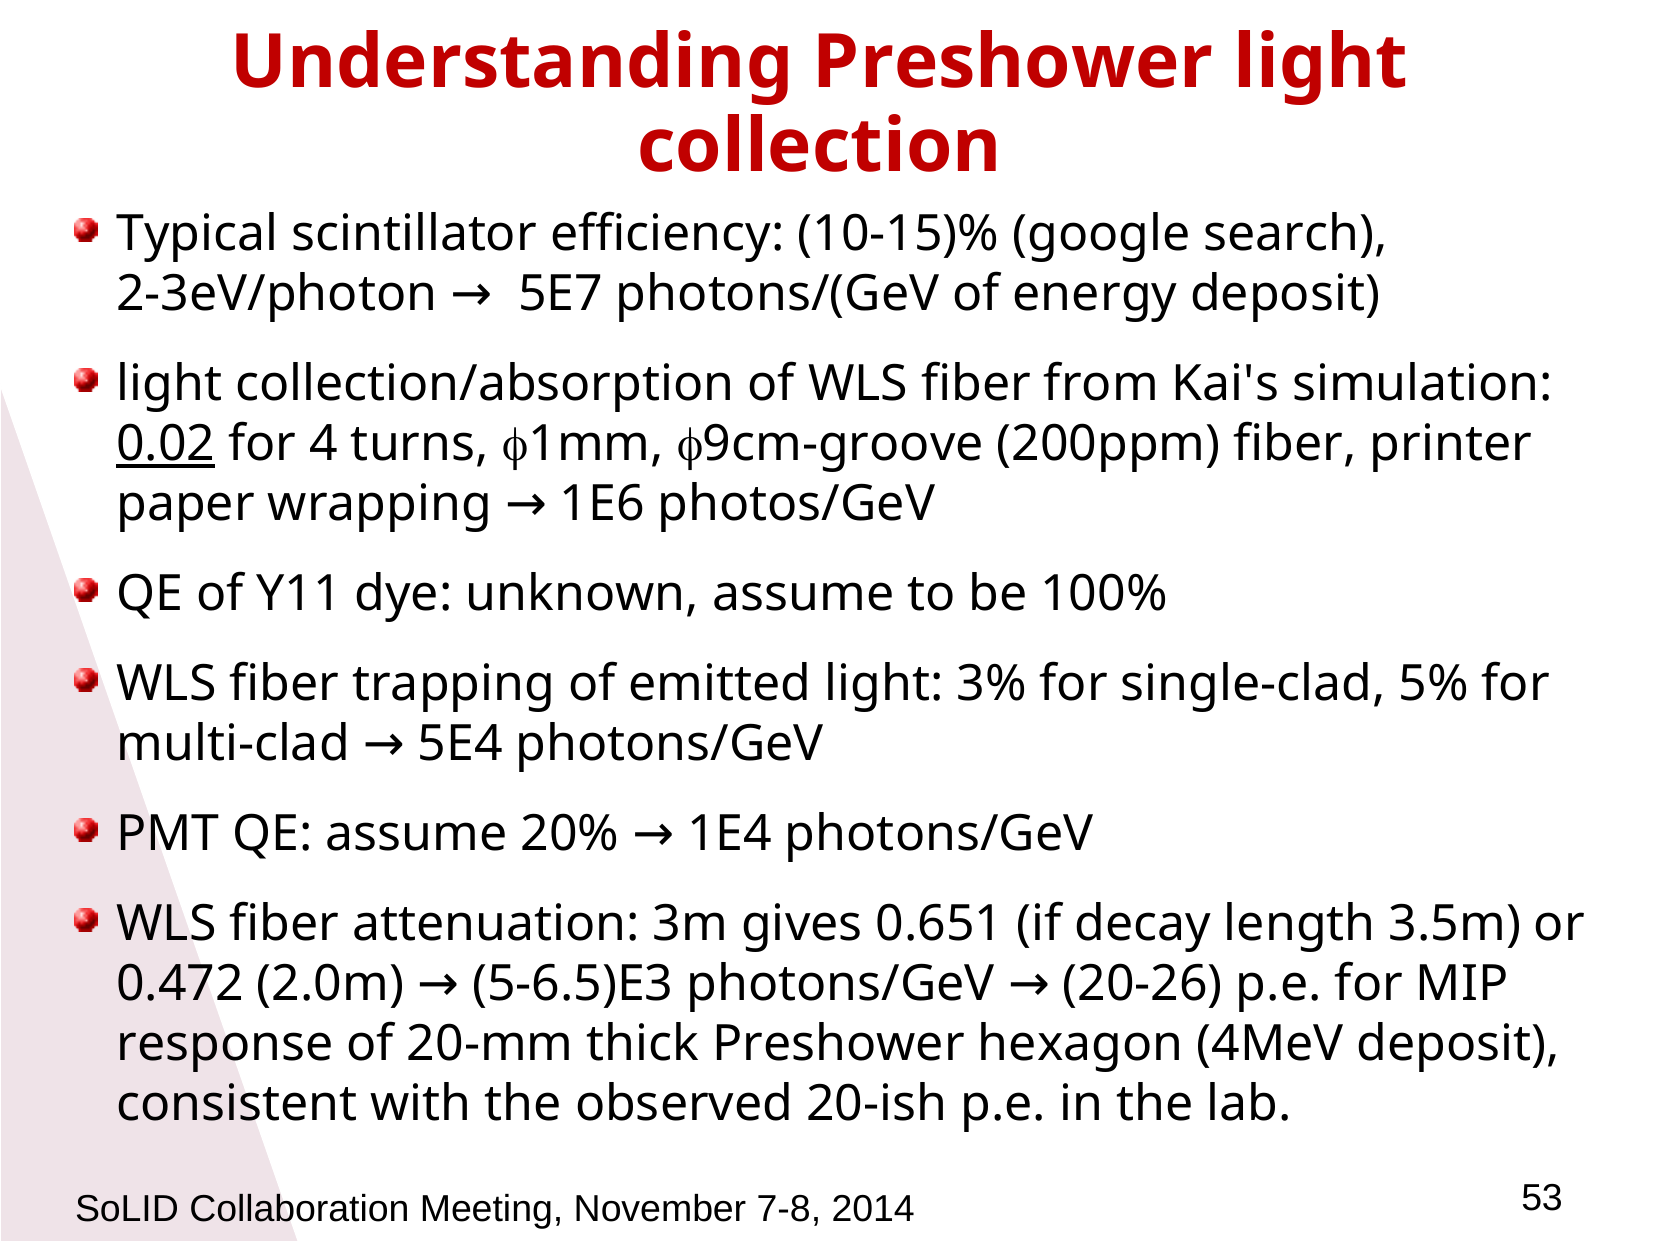

# Understanding Preshower light collection
Typical scintillator efficiency: (10-15)% (google search), 2-3eV/photon → 5E7 photons/(GeV of energy deposit)
light collection/absorption of WLS fiber from Kai's simulation: 0.02 for 4 turns, f1mm, f9cm-groove (200ppm) fiber, printer paper wrapping → 1E6 photos/GeV
QE of Y11 dye: unknown, assume to be 100%
WLS fiber trapping of emitted light: 3% for single-clad, 5% for multi-clad → 5E4 photons/GeV
PMT QE: assume 20% → 1E4 photons/GeV
WLS fiber attenuation: 3m gives 0.651 (if decay length 3.5m) or 0.472 (2.0m) → (5-6.5)E3 photons/GeV → (20-26) p.e. for MIP response of 20-mm thick Preshower hexagon (4MeV deposit), consistent with the observed 20-ish p.e. in the lab.
53